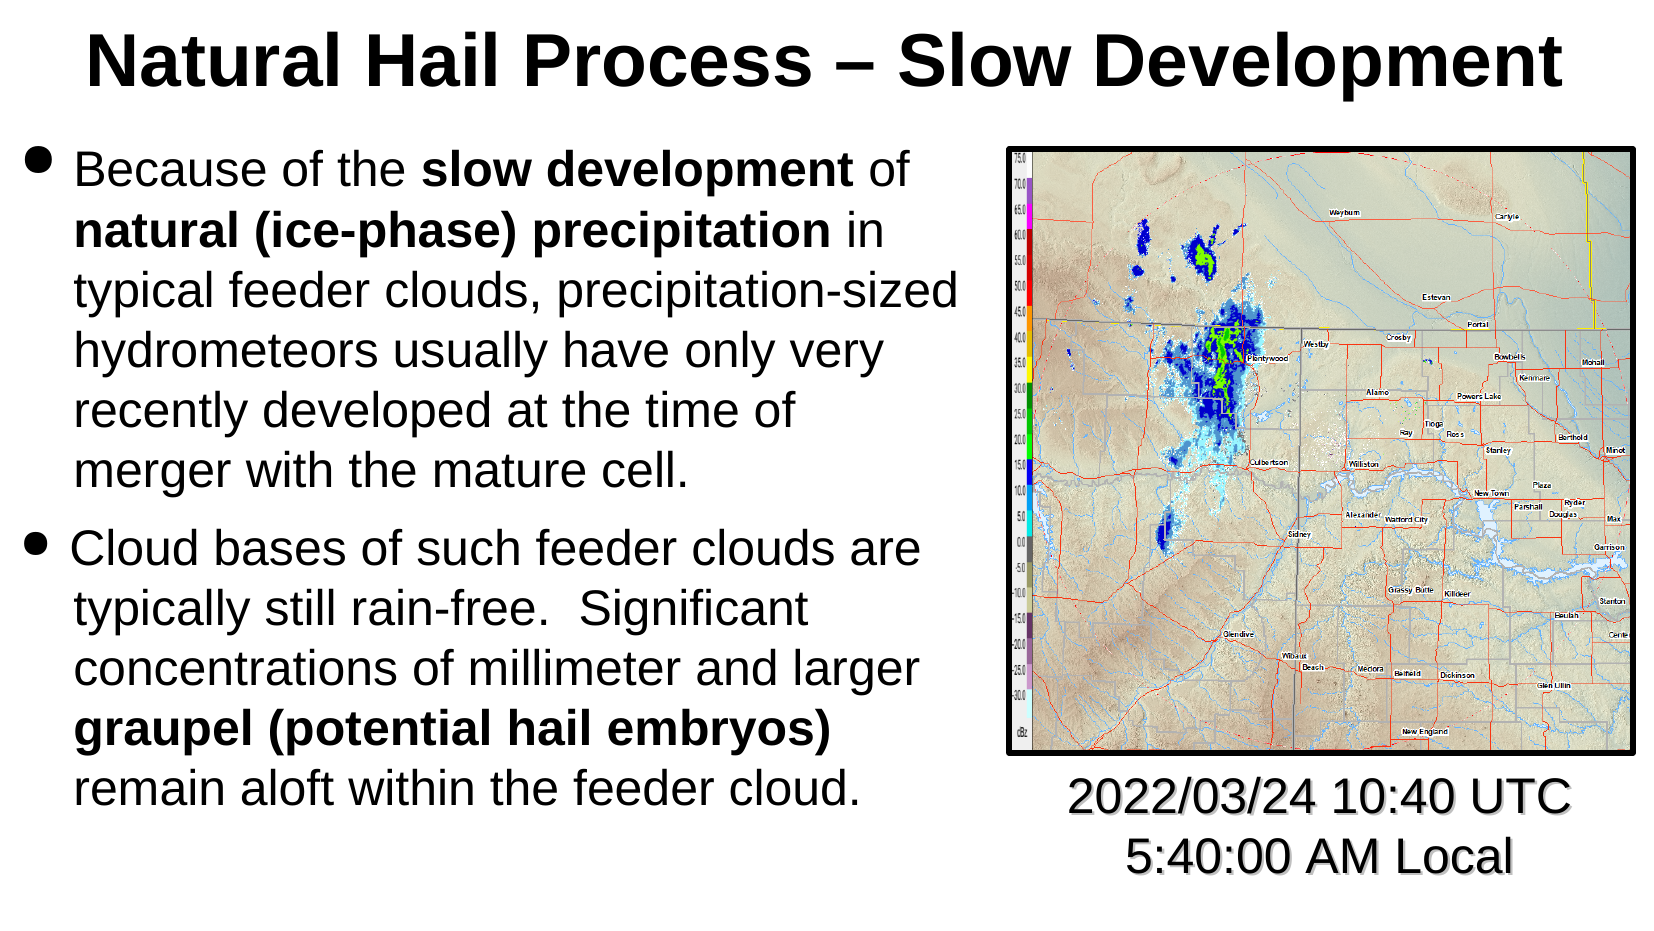

# Natural Hail Process – Slow Development
 Because of the slow development of natural (ice‑phase) precipitation in typical feeder clouds, precipitation‑sized hydrometeors usually have only very recently developed at the time of merger with the mature cell.
 Cloud bases of such feeder clouds are typically still rain‑free. Significant concentrations of millimeter and larger graupel (potential hail embryos) remain aloft within the feeder cloud.
2022/03/24 10:40 UTC
5:40:00 AM Local